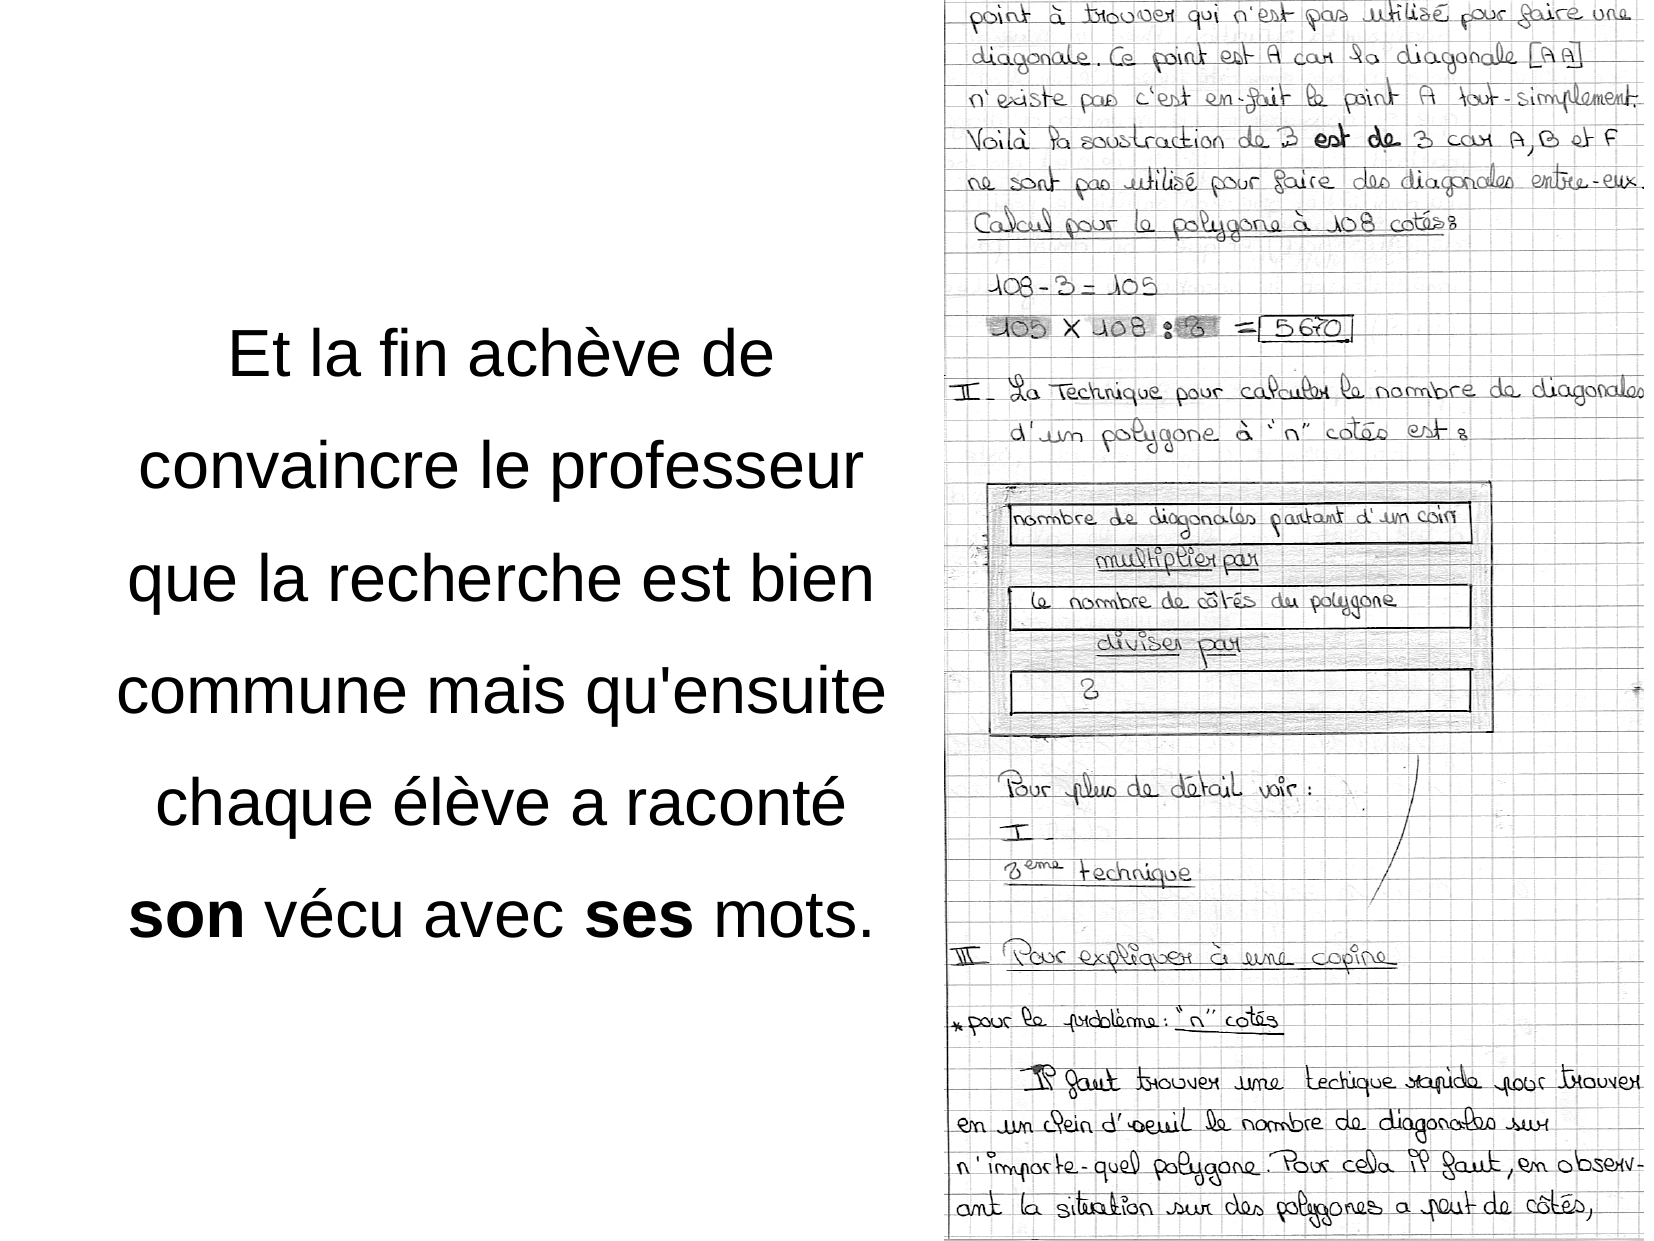

# Et la fin achève de convaincre le professeur que la recherche est bien commune mais qu'ensuite chaque élève a raconté son vécu avec ses mots.